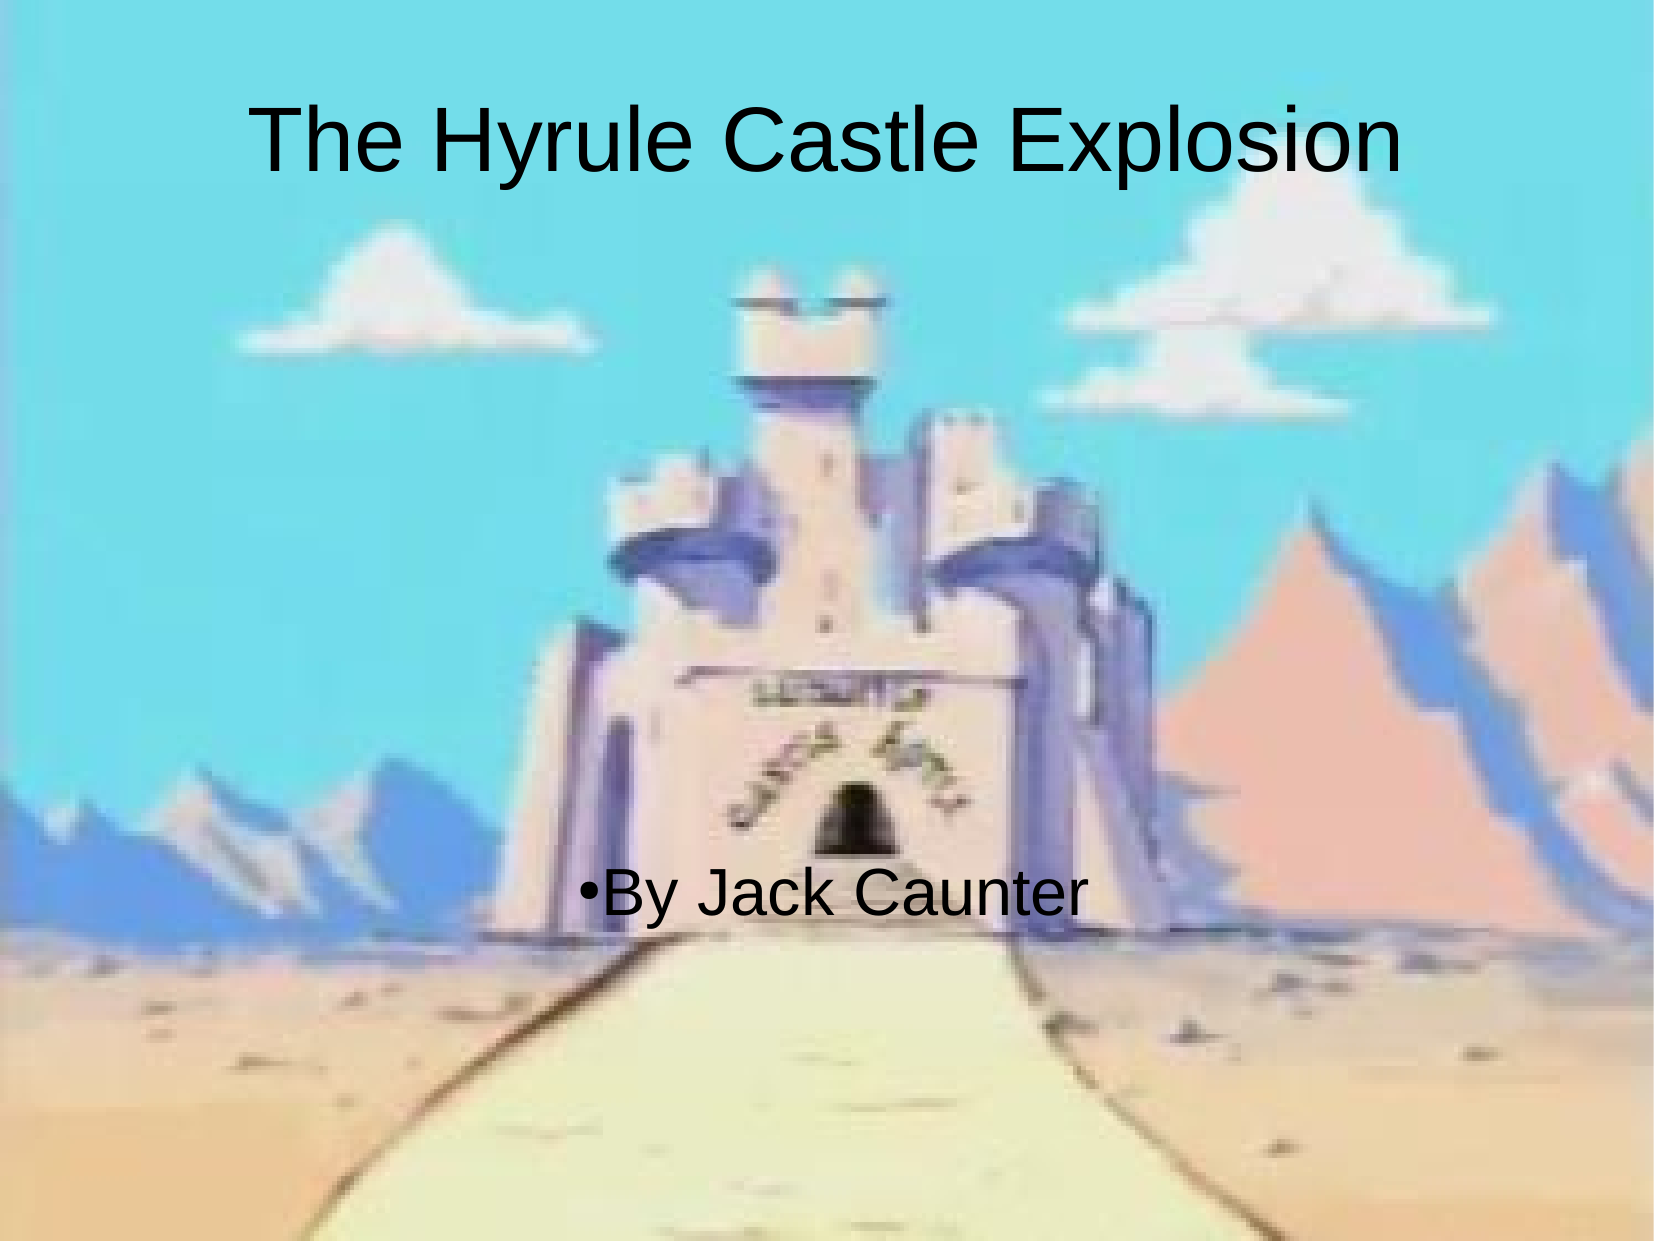

# The Hyrule Castle Explosion
By Jack Caunter